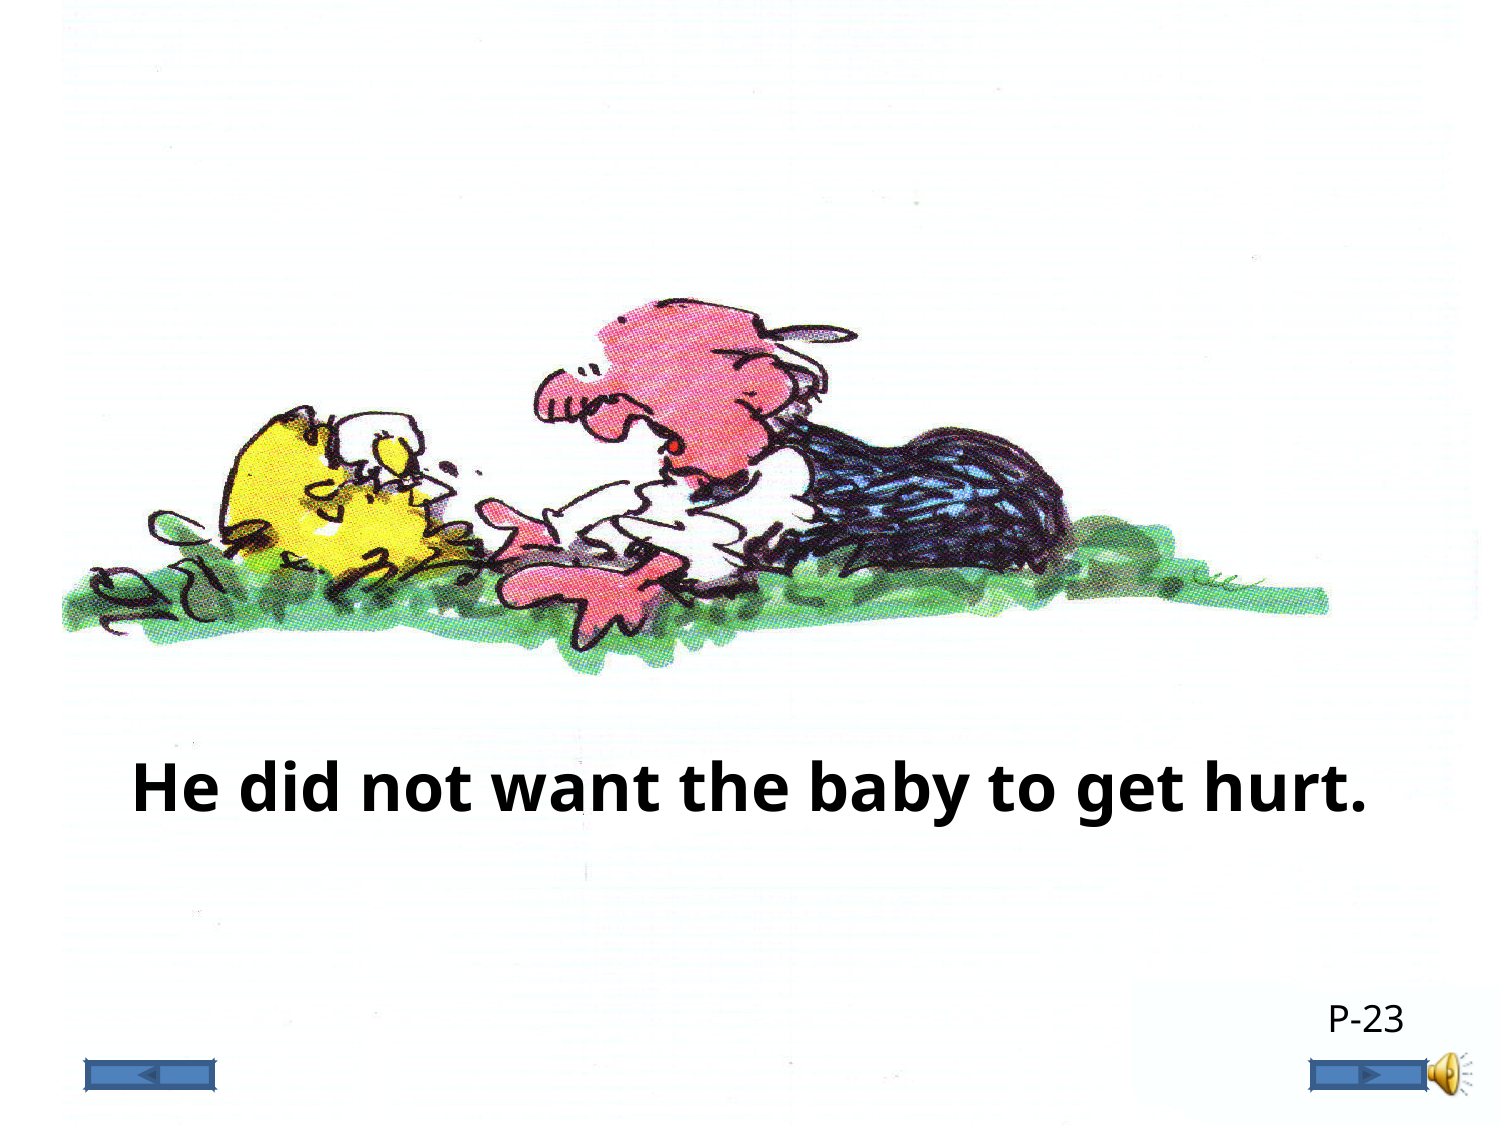

He did not want the baby to get hurt.
P-23